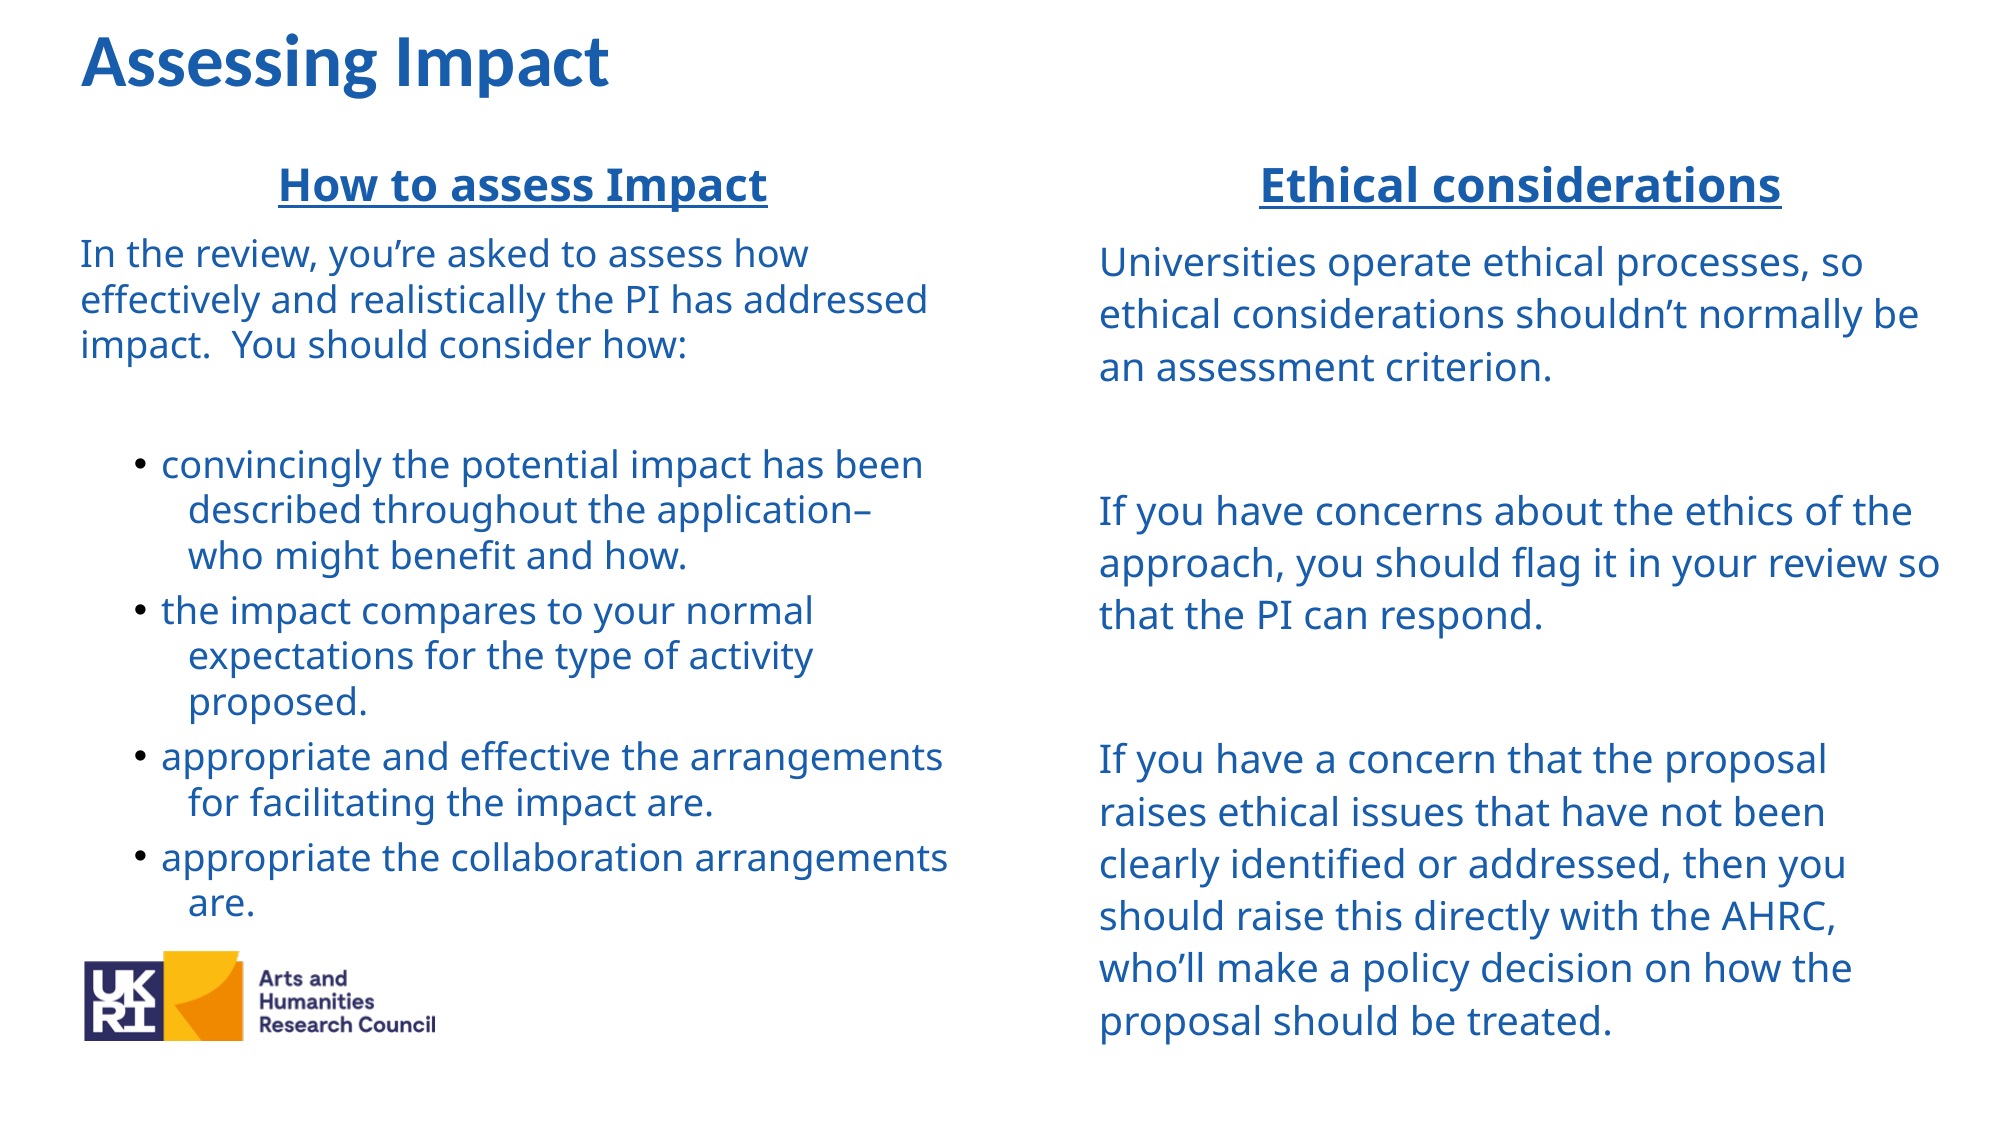

Assessing Impact
Ethical considerations
Universities operate ethical processes, so ethical considerations shouldn’t normally be an assessment criterion.
If you have concerns about the ethics of the approach, you should flag it in your review so that the PI can respond.
If you have a concern that the proposal raises ethical issues that have not been clearly identified or addressed, then you should raise this directly with the AHRC, who’ll make a policy decision on how the proposal should be treated.
How to assess Impact
In the review, you’re asked to assess how effectively and realistically the PI has addressed impact. You should consider how:
convincingly the potential impact has been described throughout the application– who might benefit and how.
the impact compares to your normal expectations for the type of activity proposed.
appropriate and effective the arrangements for facilitating the impact are.
appropriate the collaboration arrangements are.